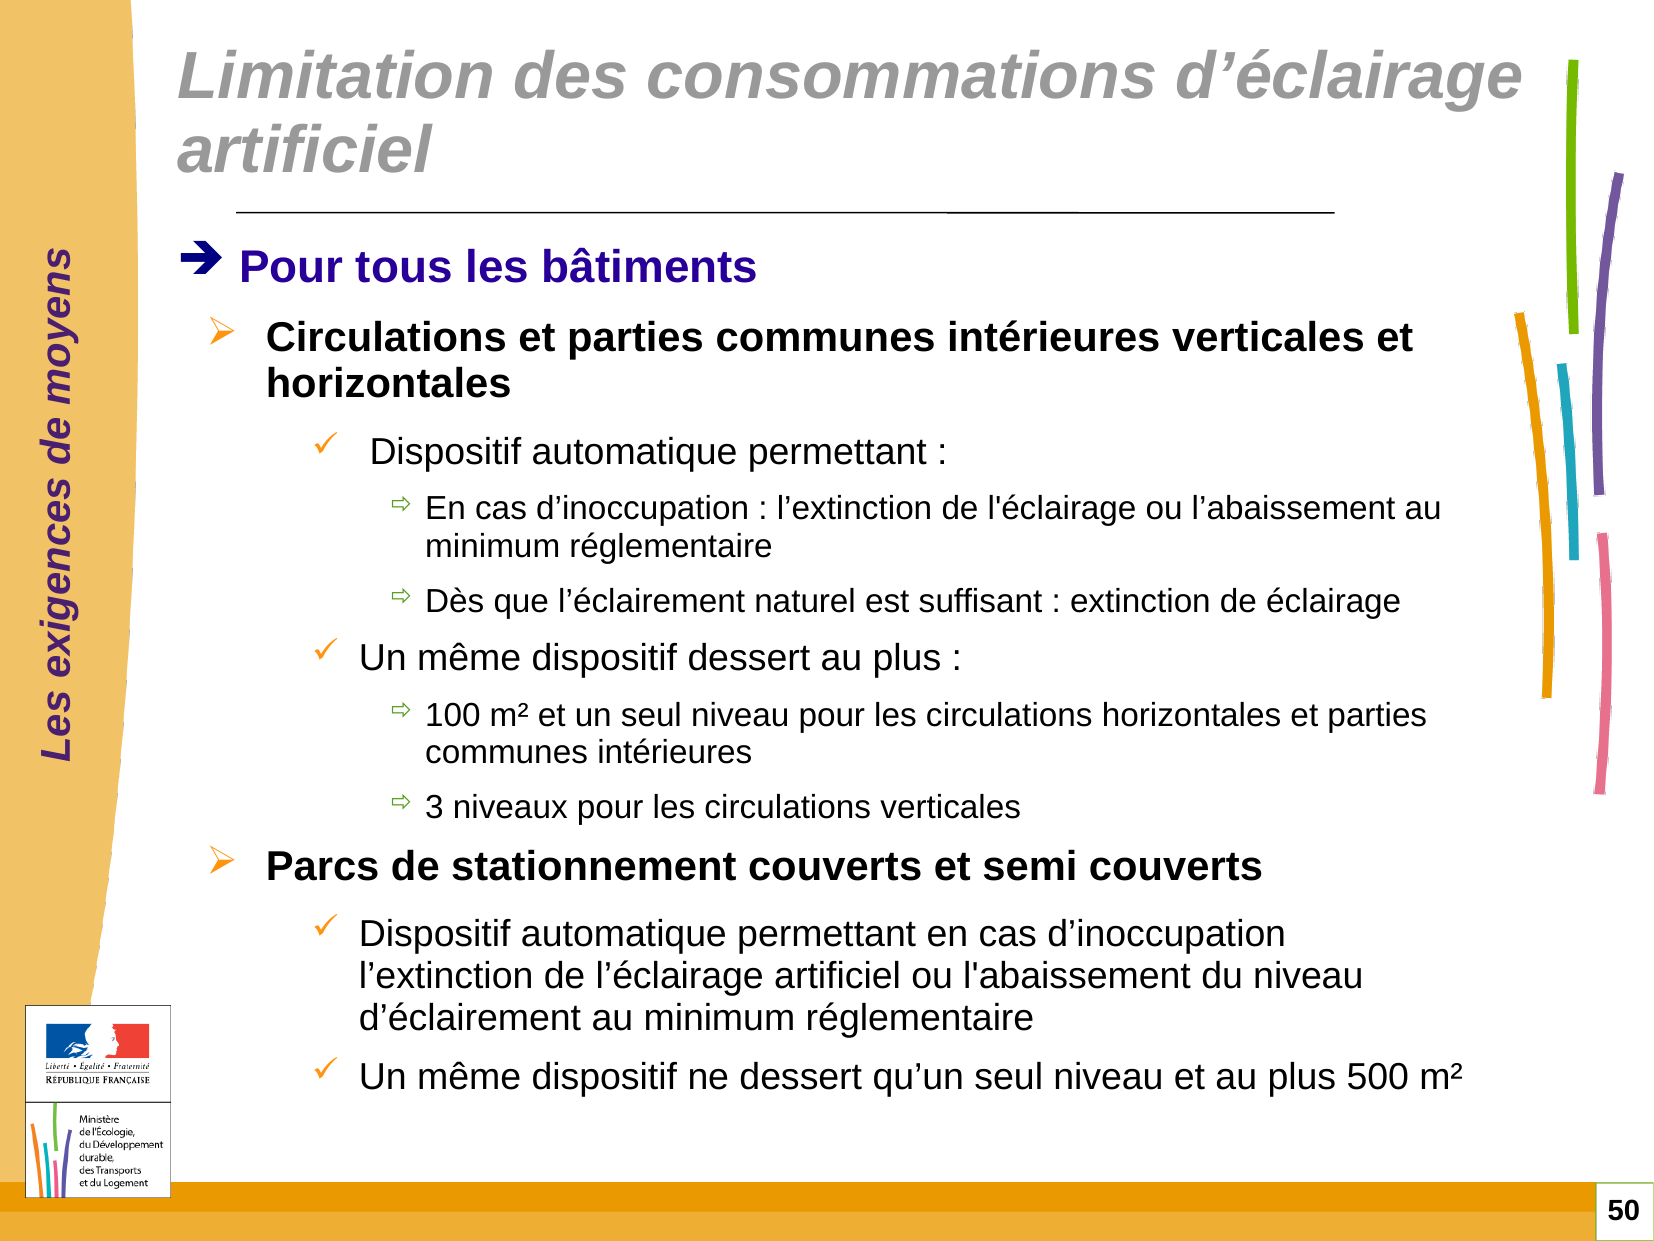

Limitation des consommations d’éclairage artificiel
# Pour tous les bâtiments
Circulations et parties communes intérieures verticales et horizontales
 Dispositif automatique permettant :
En cas d’inoccupation : l’extinction de l'éclairage ou l’abaissement au minimum réglementaire
Dès que l’éclairement naturel est suffisant : extinction de éclairage
Un même dispositif dessert au plus :
100 m² et un seul niveau pour les circulations horizontales et parties communes intérieures
3 niveaux pour les circulations verticales
Parcs de stationnement couverts et semi couverts
Dispositif automatique permettant en cas d’inoccupation l’extinction de l’éclairage artificiel ou l'abaissement du niveau d’éclairement au minimum réglementaire
Un même dispositif ne dessert qu’un seul niveau et au plus 500 m²
Les exigences de moyens
50